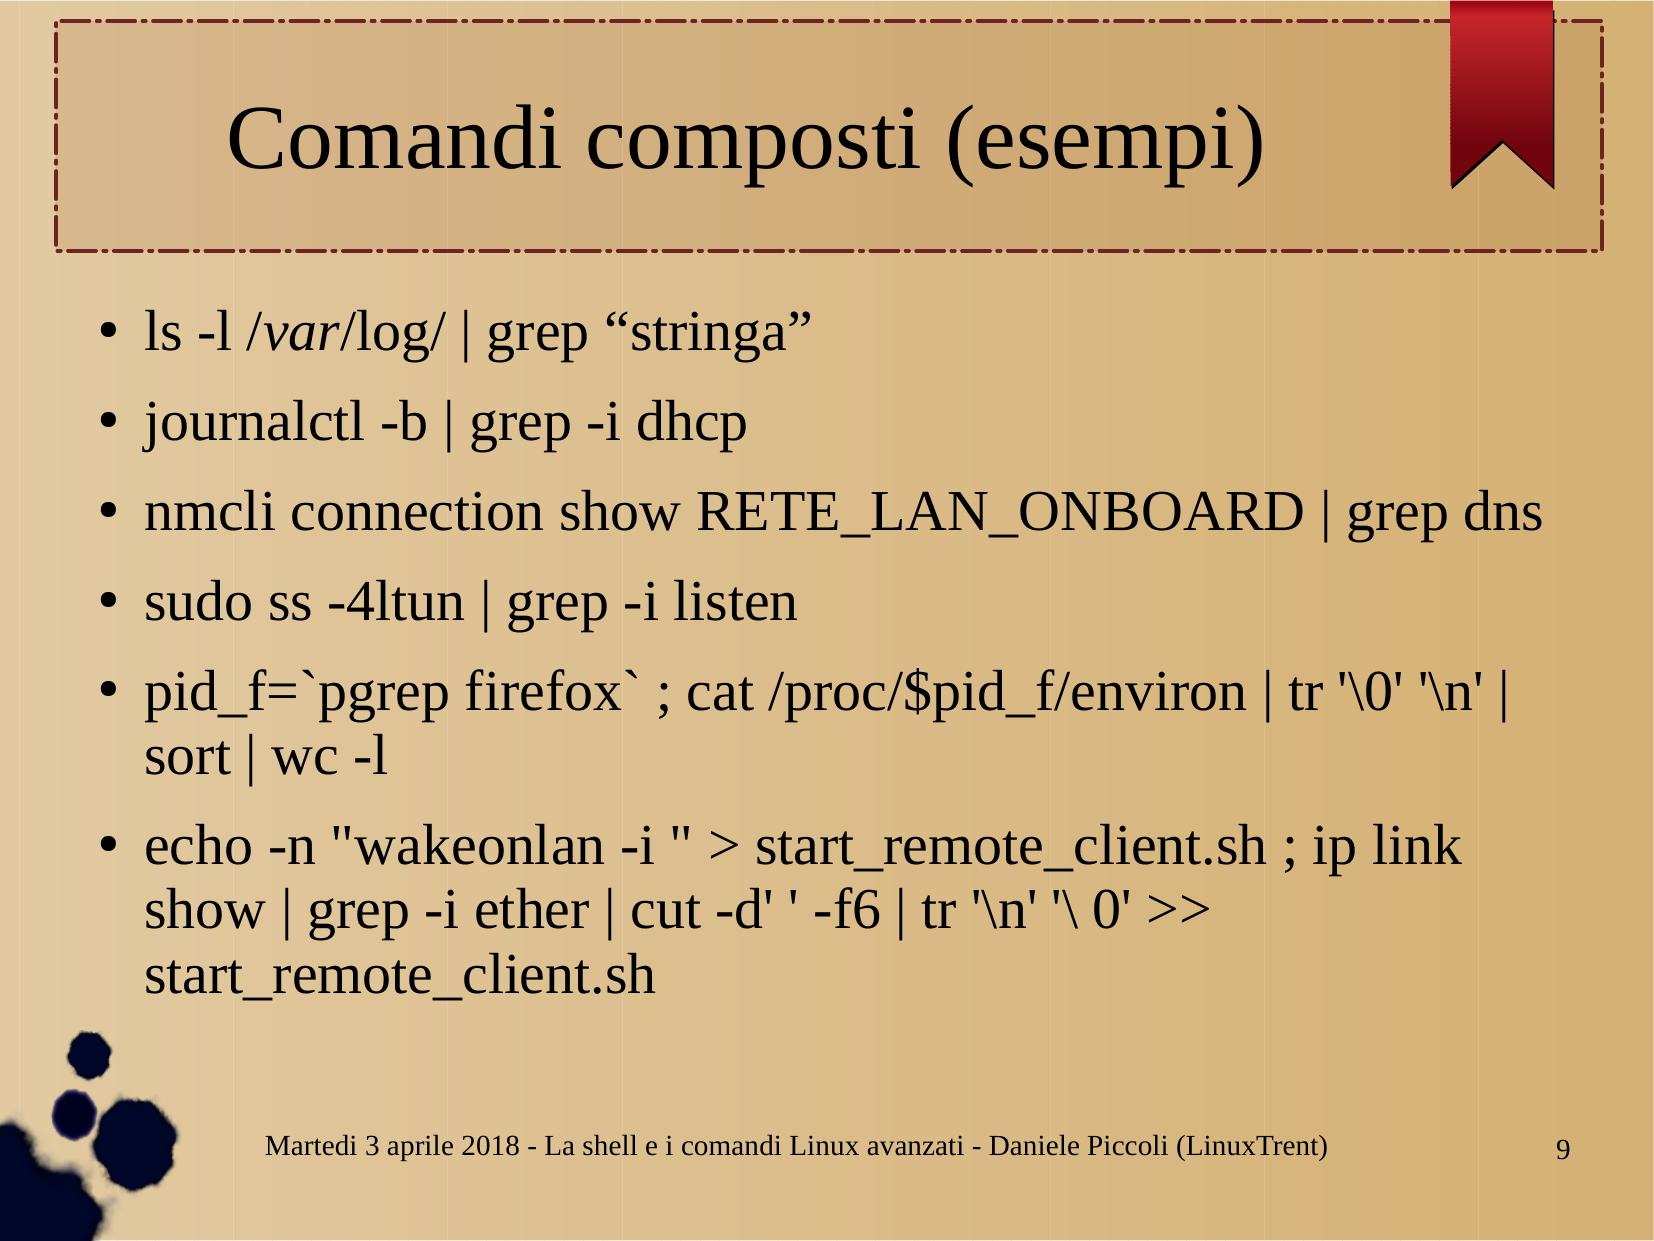

# Comandi composti (esempi)
ls -l /var/log/ | grep “stringa”
journalctl -b | grep -i dhcp
nmcli connection show RETE_LAN_ONBOARD | grep dns
sudo ss -4ltun | grep -i listen
pid_f=`pgrep firefox` ; cat /proc/$pid_f/environ | tr '\0' '\n' | sort | wc -l
echo -n "wakeonlan -i " > start_remote_client.sh ; ip link show | grep -i ether | cut -d' ' -f6 | tr '\n' '\ 0' >> start_remote_client.sh
Martedi 3 aprile 2018 - La shell e i comandi Linux avanzati - Daniele Piccoli (LinuxTrent)
9